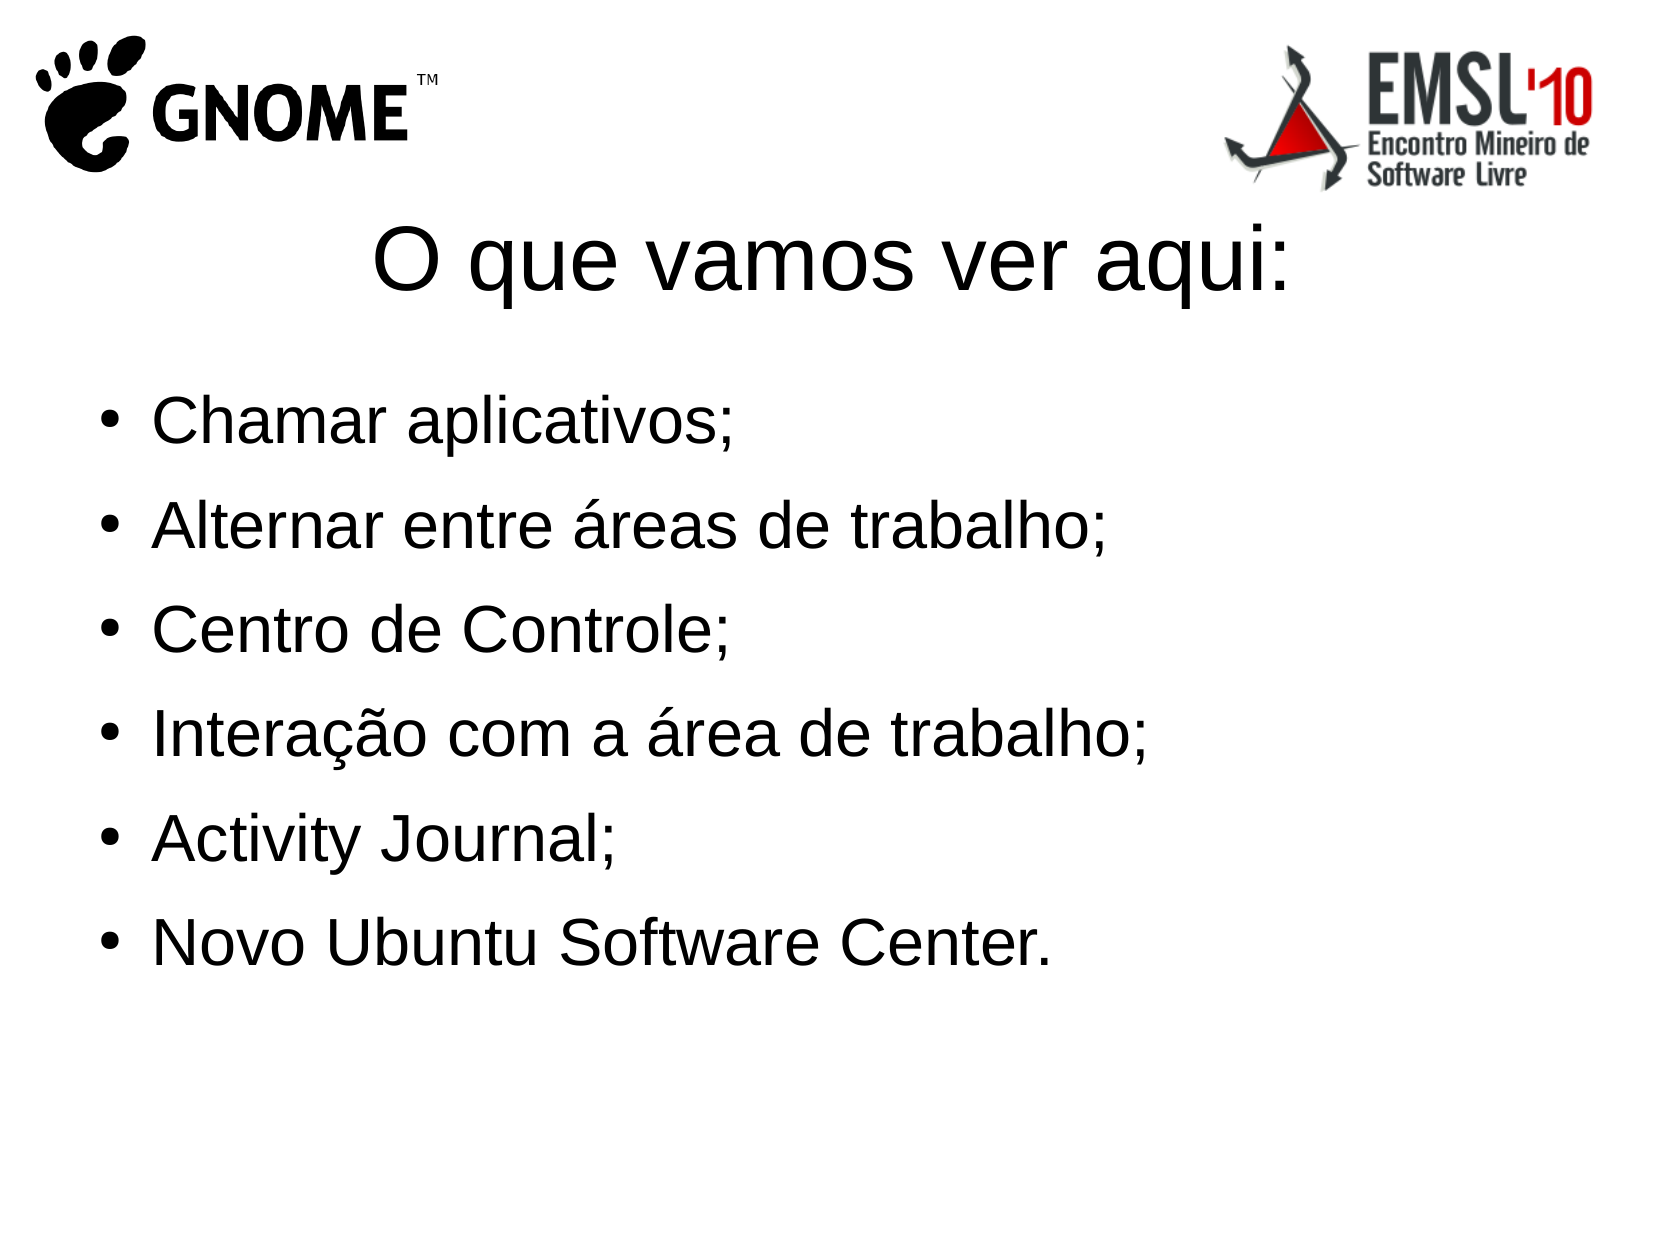

# O que vamos ver aqui:
Chamar aplicativos;
Alternar entre áreas de trabalho;
Centro de Controle;
Interação com a área de trabalho;
Activity Journal;
Novo Ubuntu Software Center.